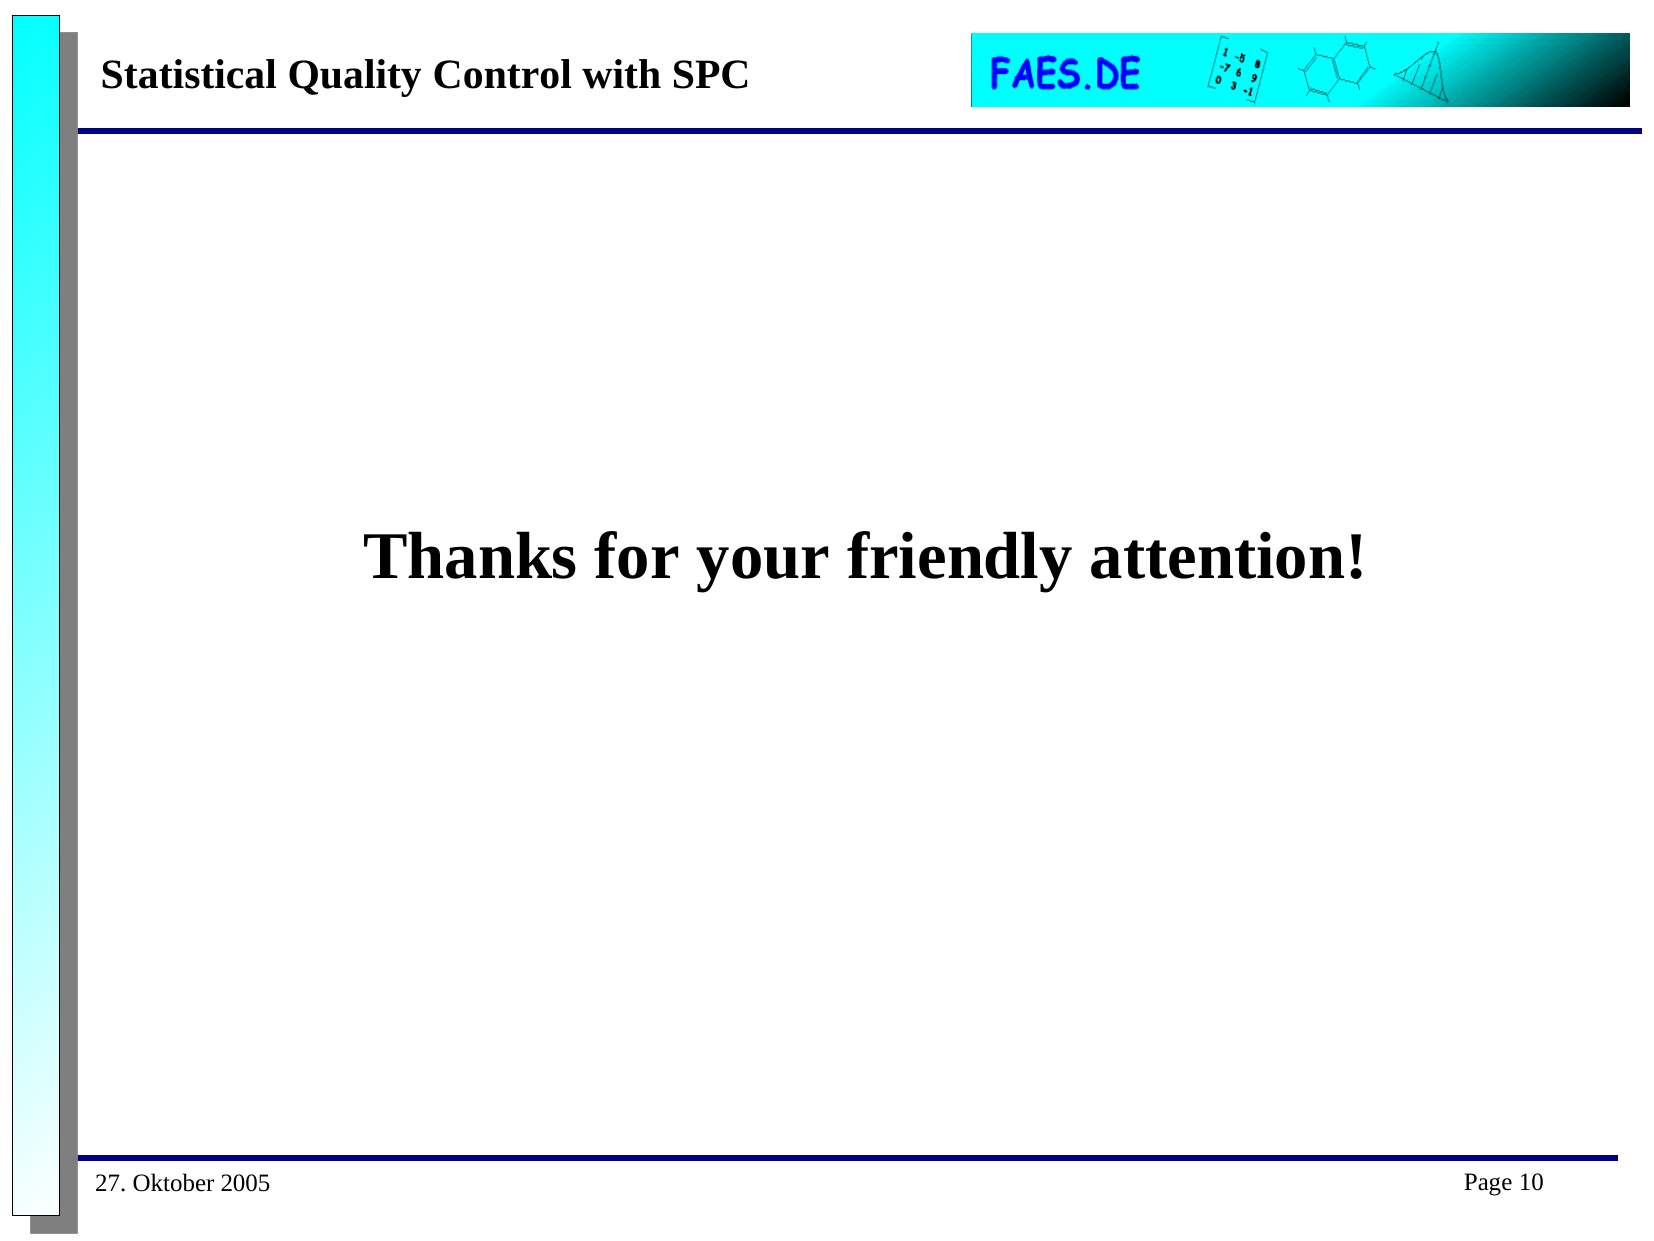

Statistical Quality Control with SPC
Thanks for your friendly attention!
Page
27. Oktober 2005